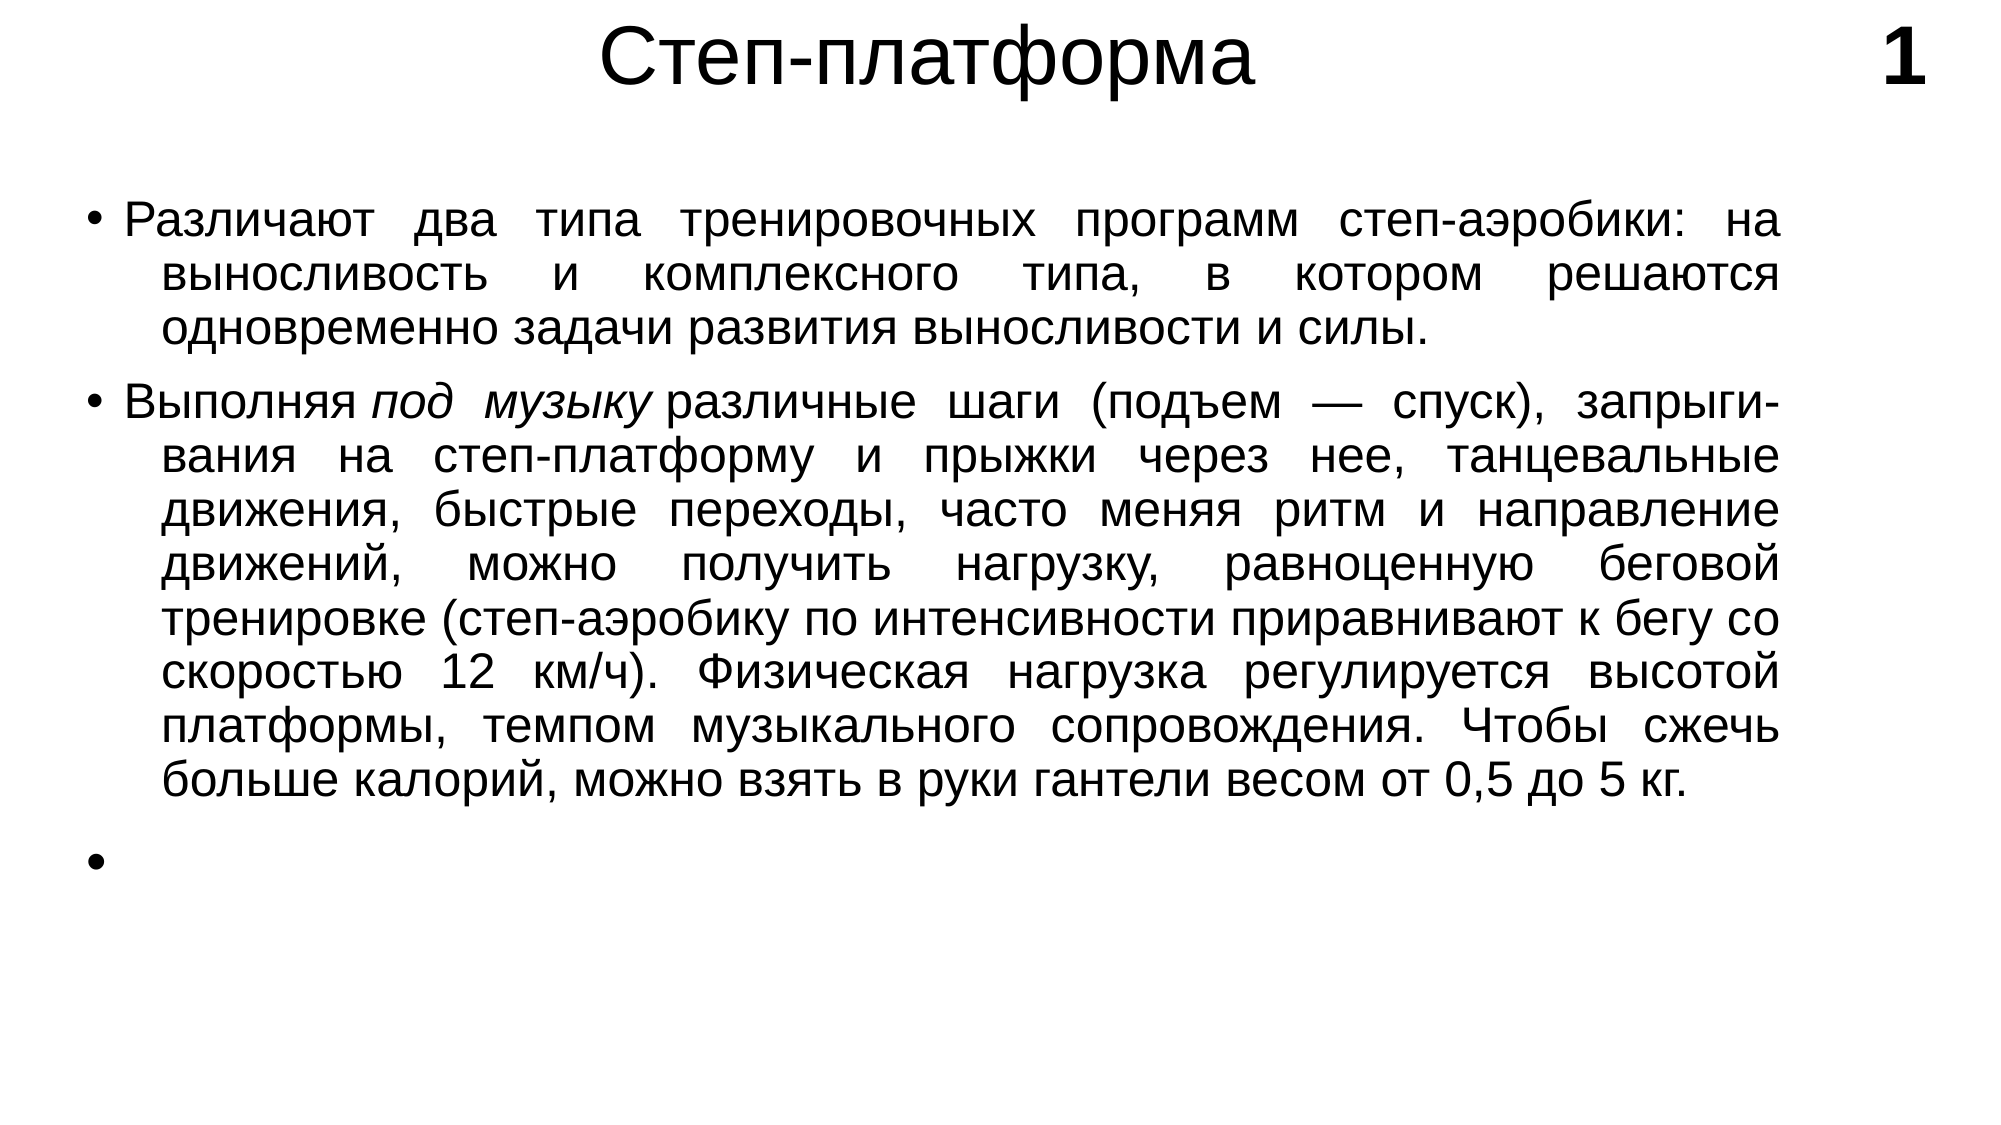

# Степ-платформа 1
Различают два типа тренировочных программ степ-аэробики: на выносливость и комплексного типа, в котором решаются одновременно задачи развития выносливости и силы.
Выполняя под музыку различные шаги (подъем — спуск), запрыги- вания на степ-платформу и прыжки через нее, танцевальные движения, быстрые переходы, часто меняя ритм и направление движений, можно получить нагрузку, равноценную беговой тренировке (степ-аэробику по интенсивности приравнивают к бегу со скоростью 12 км/ч). Физическая нагрузка регулируется высотой платформы, темпом музыкального сопровождения. Чтобы сжечь больше калорий, можно взять в руки гантели весом от 0,5 до 5 кг.